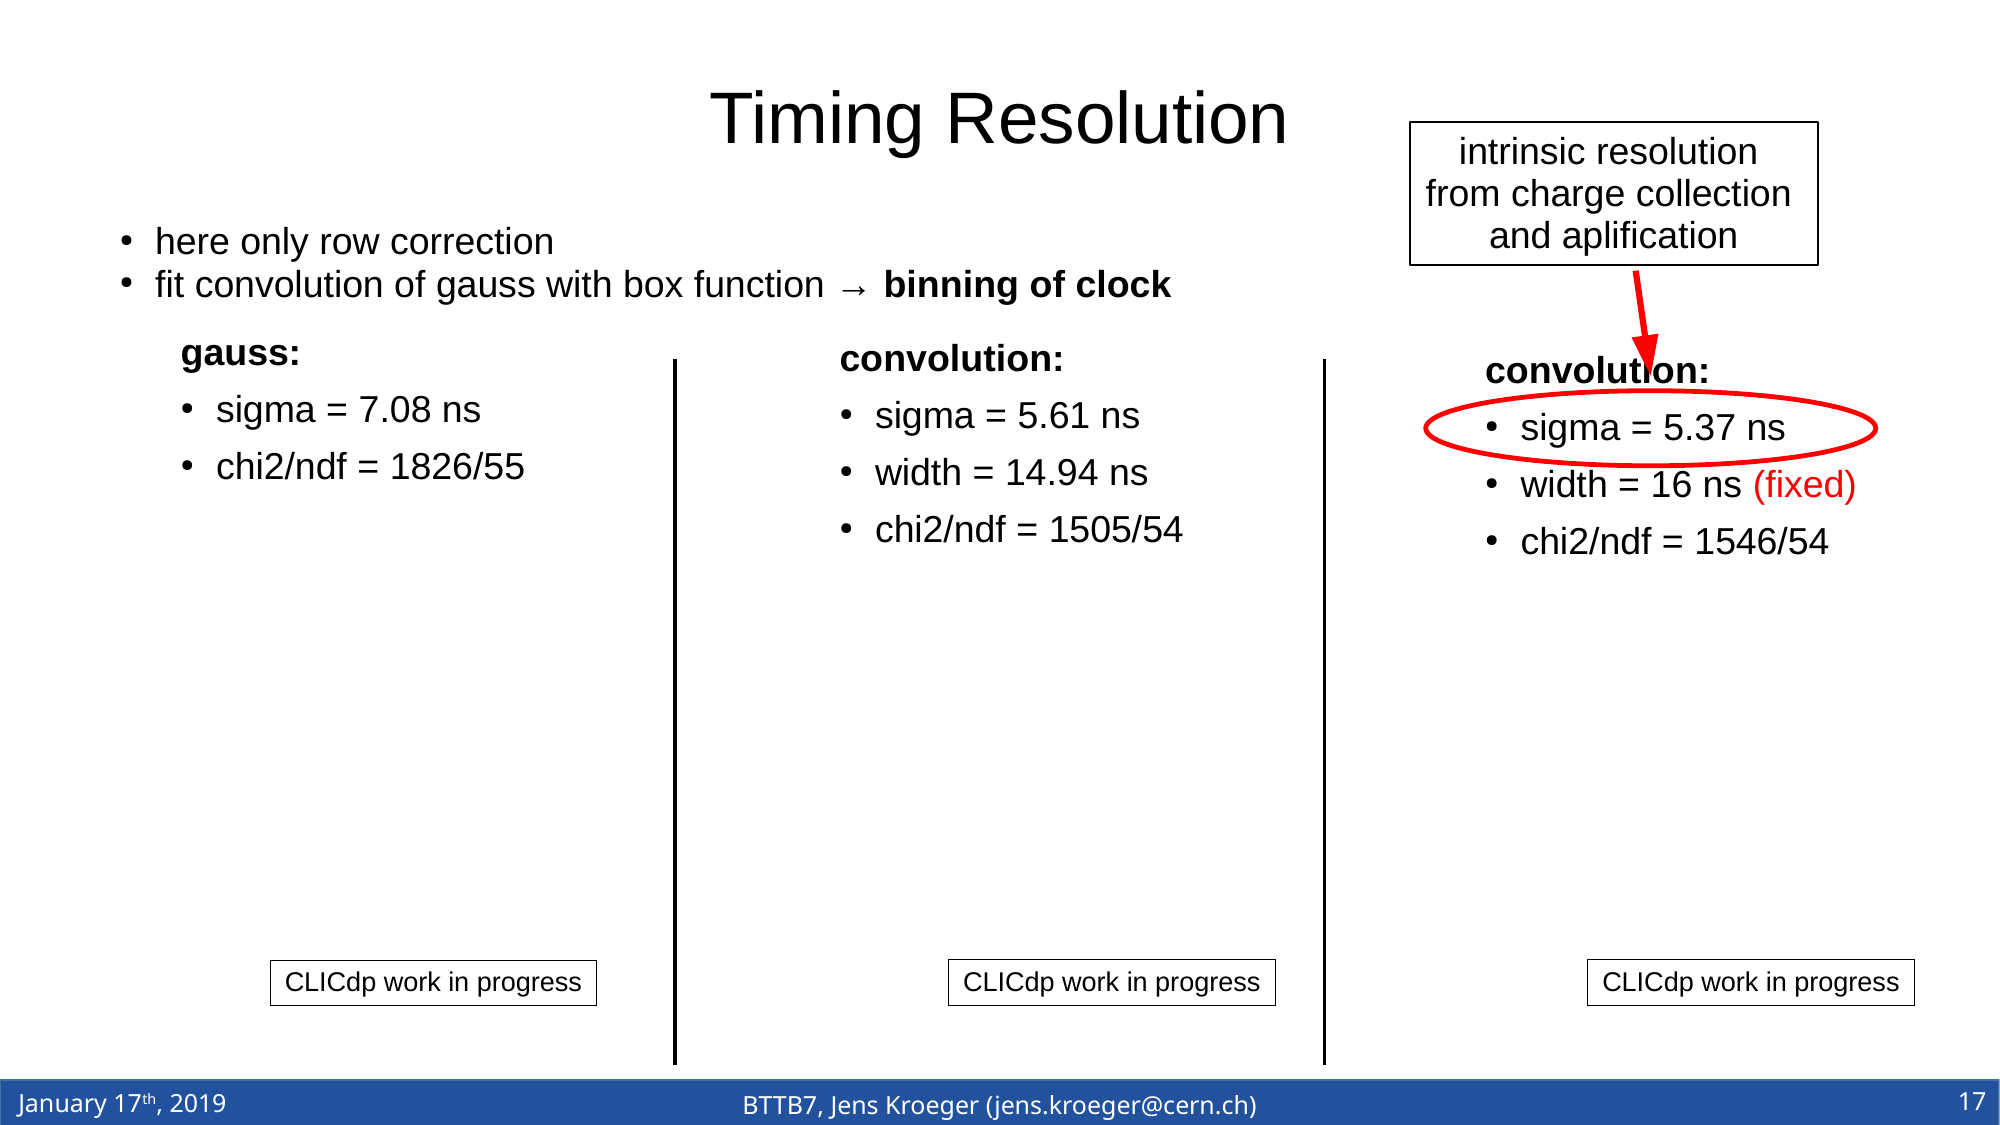

# Timing Resolution
intrinsic resolution
from charge collection
and aplification
here only row correction
fit convolution of gauss with box function → binning of clock
gauss:
sigma = 7.08 ns
chi2/ndf = 1826/55
convolution:
sigma = 5.61 ns
width = 14.94 ns
chi2/ndf = 1505/54
convolution:
sigma = 5.37 ns
width = 16 ns (fixed)
chi2/ndf = 1546/54
CLICdp work in progress
CLICdp work in progress
CLICdp work in progress
17
November 28th, 2018
BTTB7, Jens Kroeger (jens.kroeger@cern.ch)